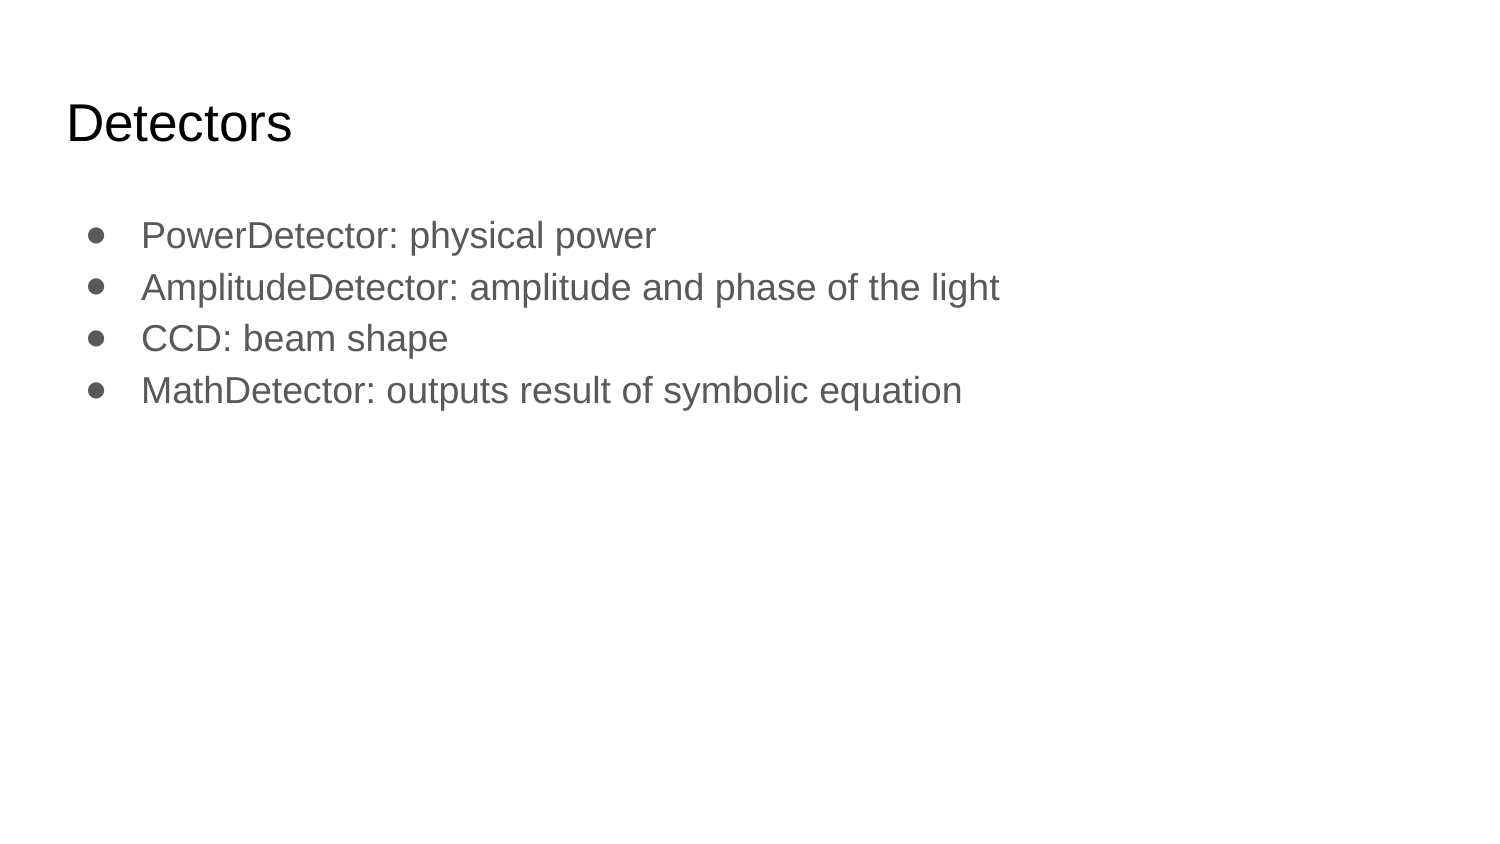

# Detectors
PowerDetector: physical power
AmplitudeDetector: amplitude and phase of the light
CCD: beam shape
MathDetector: outputs result of symbolic equation